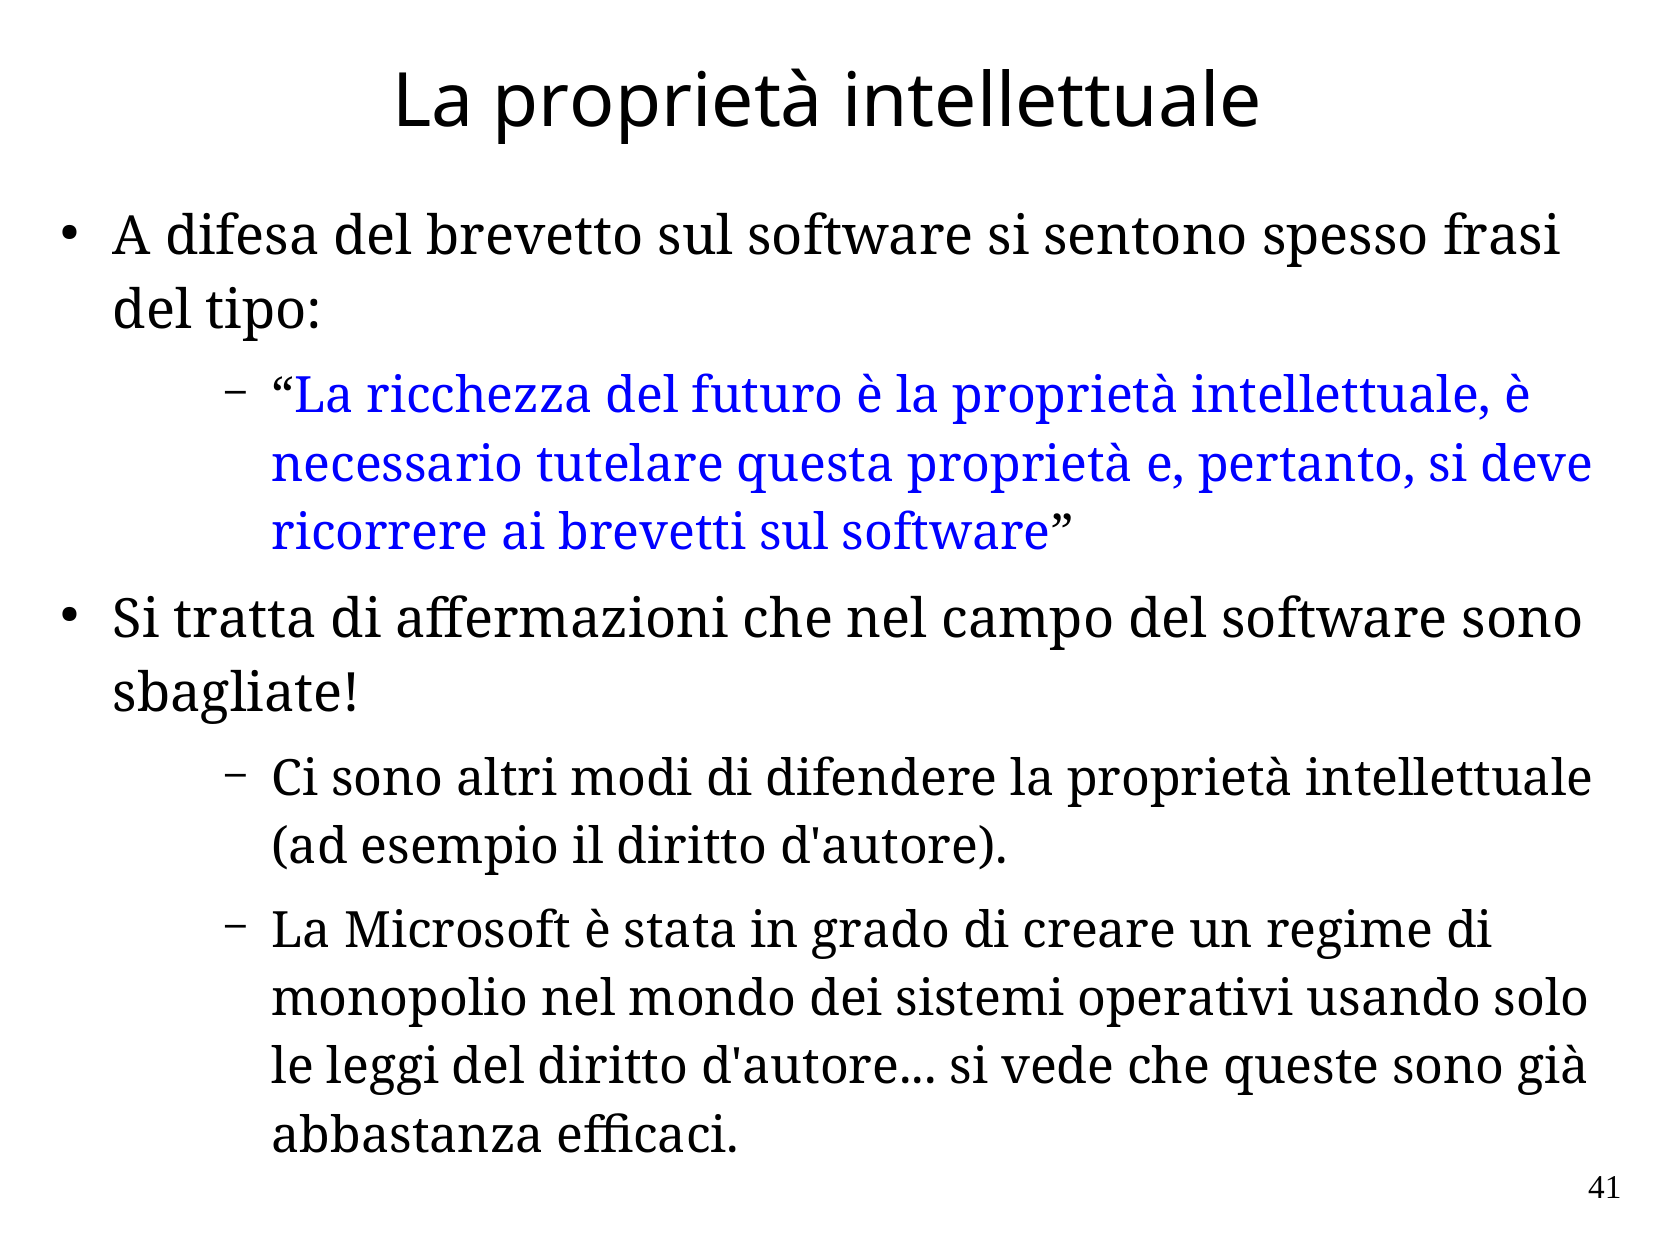

# La proprietà intellettuale
A difesa del brevetto sul software si sentono spesso frasi del tipo:
“La ricchezza del futuro è la proprietà intellettuale, è necessario tutelare questa proprietà e, pertanto, si deve ricorrere ai brevetti sul software”
Si tratta di affermazioni che nel campo del software sono sbagliate!
Ci sono altri modi di difendere la proprietà intellettuale (ad esempio il diritto d'autore).
La Microsoft è stata in grado di creare un regime di monopolio nel mondo dei sistemi operativi usando solo le leggi del diritto d'autore... si vede che queste sono già abbastanza efficaci.